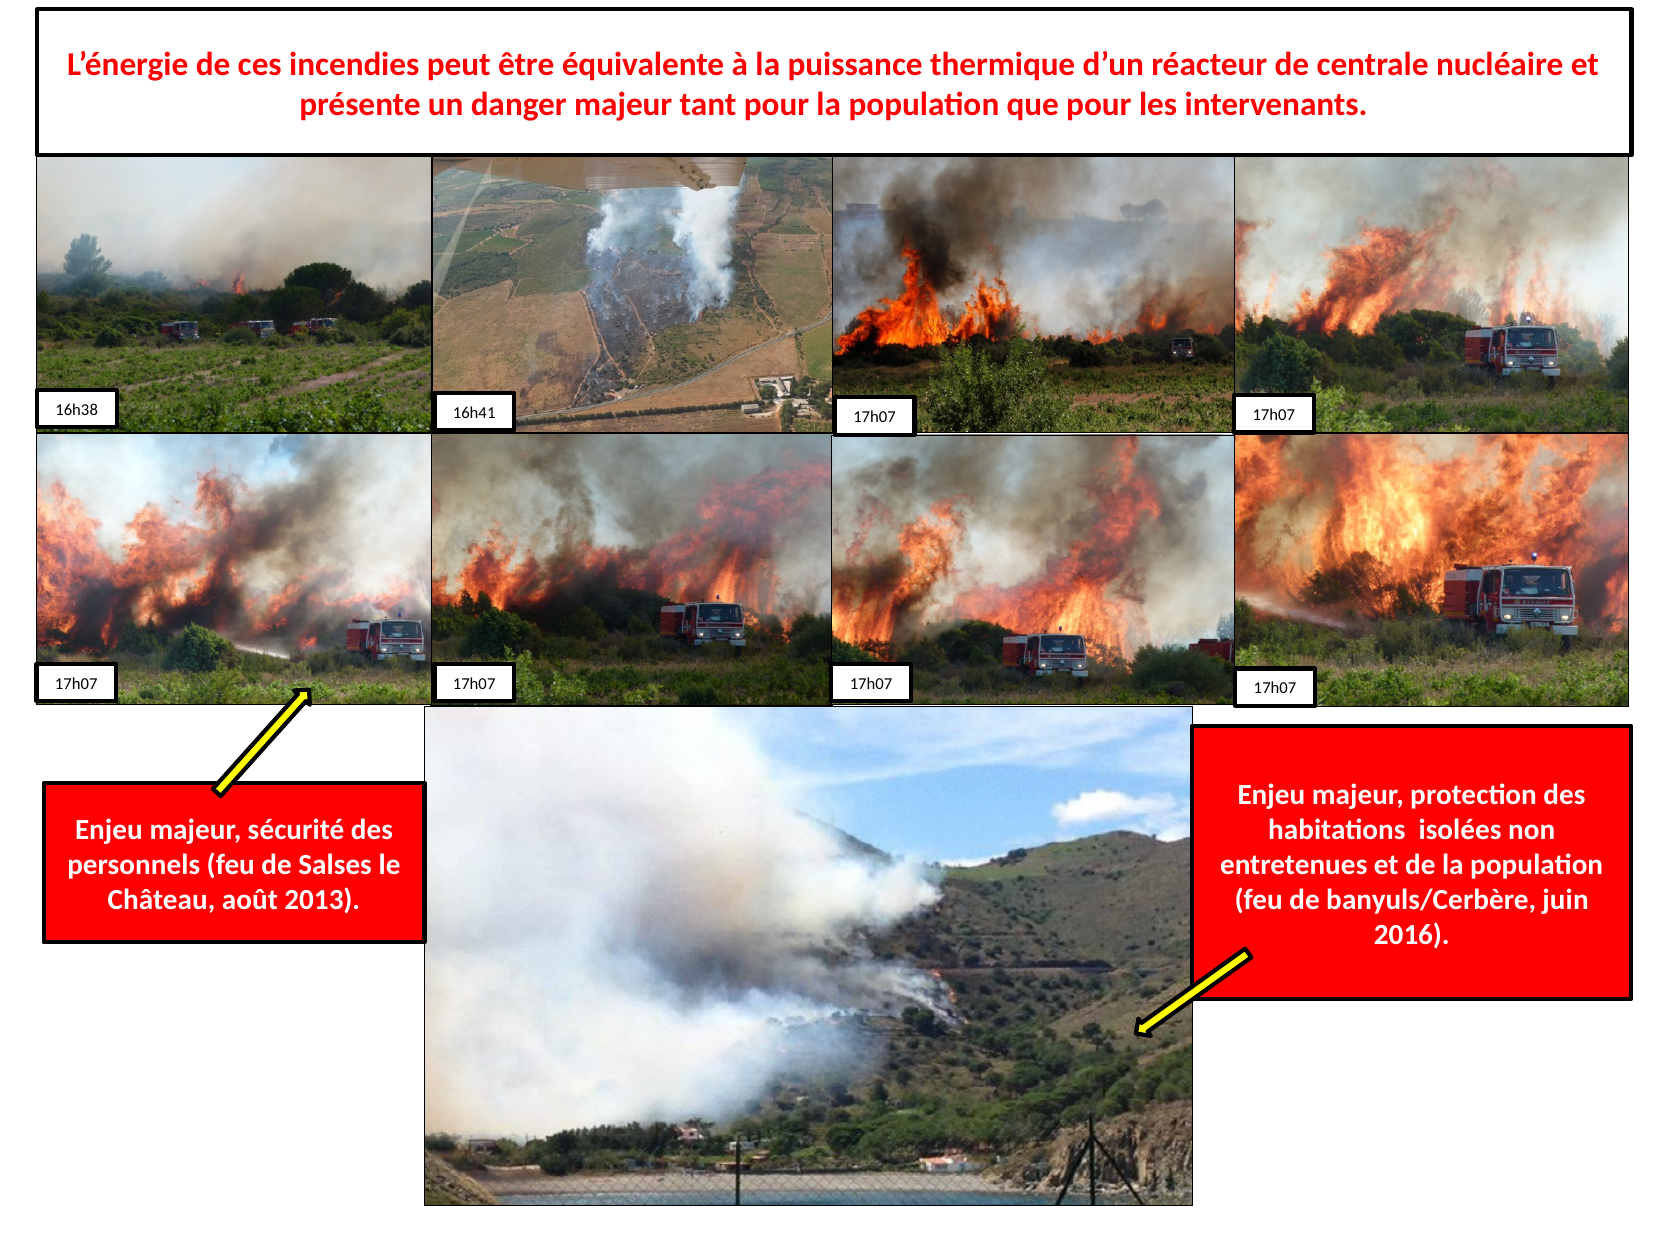

L’énergie de ces incendies peut être équivalente à la puissance thermique d’un réacteur de centrale nucléaire et présente un danger majeur tant pour la population que pour les intervenants.
#
16h38
16h41
17h07
17h07
17h07
17h07
17h07
17h07
Enjeu majeur, protection des habitations isolées non entretenues et de la population (feu de banyuls/Cerbère, juin 2016).
Enjeu majeur, sécurité des personnels (feu de Salses le Château, août 2013).